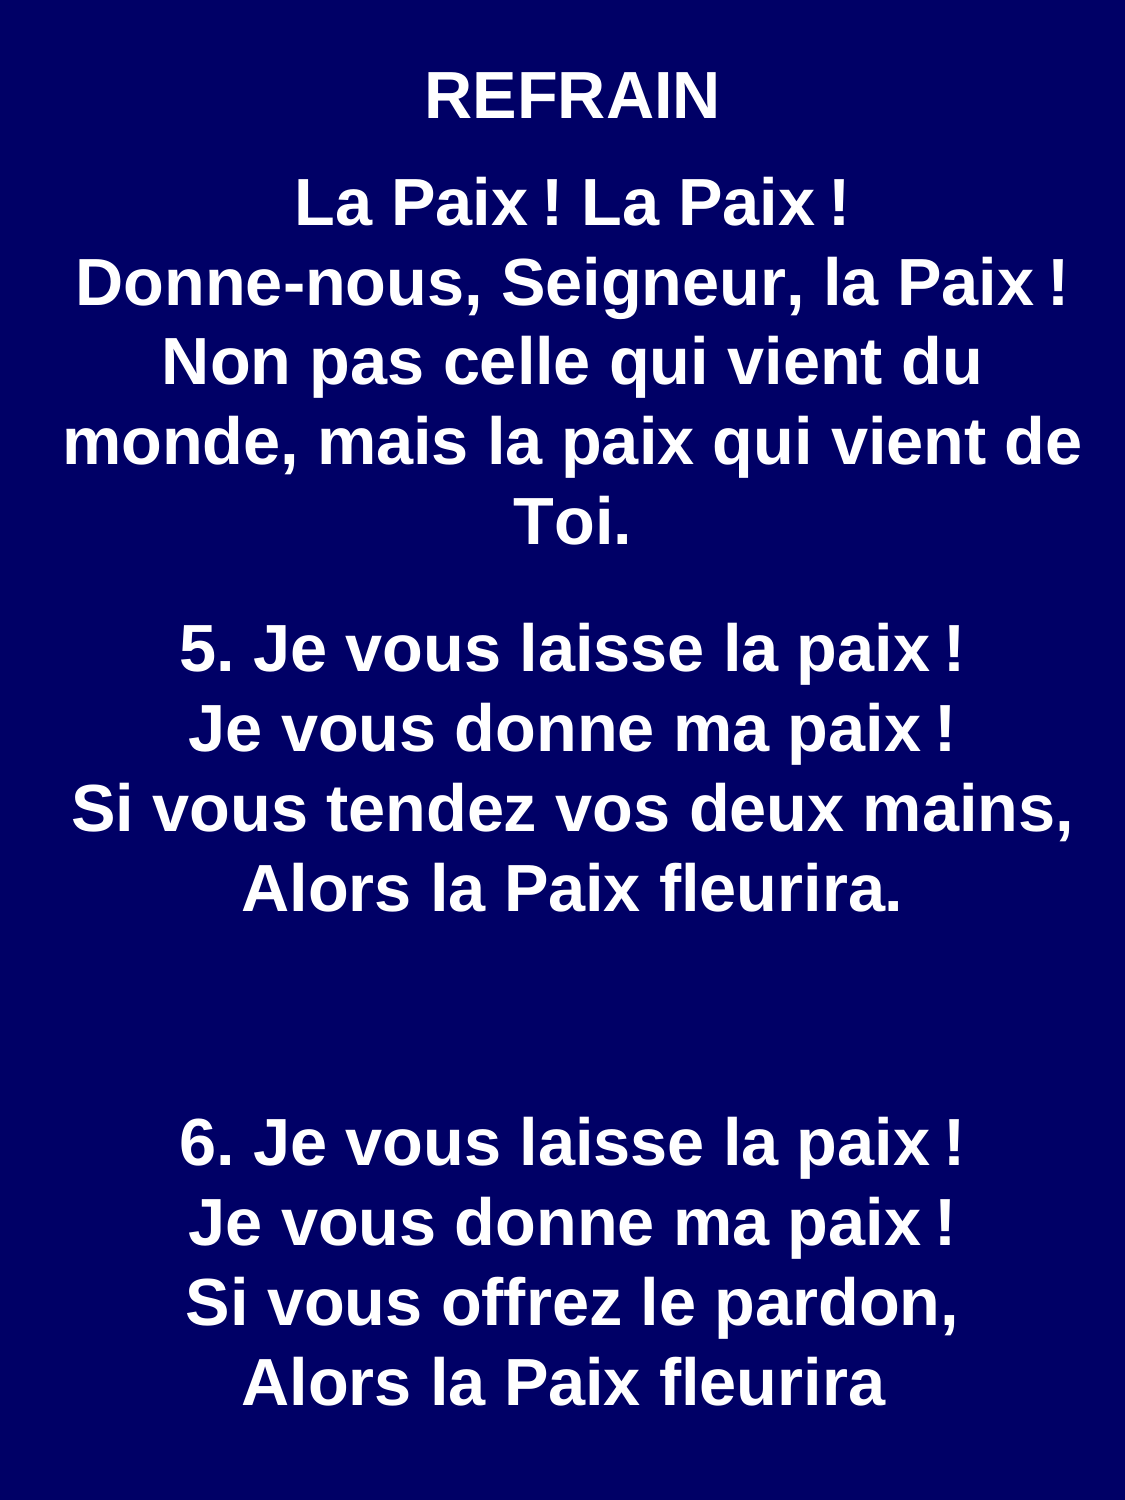

REFRAIN
La Paix ! La Paix !
Donne-nous, Seigneur, la Paix !
Non pas celle qui vient du monde, mais la paix qui vient de Toi.
5. Je vous laisse la paix !
Je vous donne ma paix !
Si vous tendez vos deux mains,
Alors la Paix fleurira.
6. Je vous laisse la paix !
Je vous donne ma paix !
Si vous offrez le pardon,
Alors la Paix fleurira